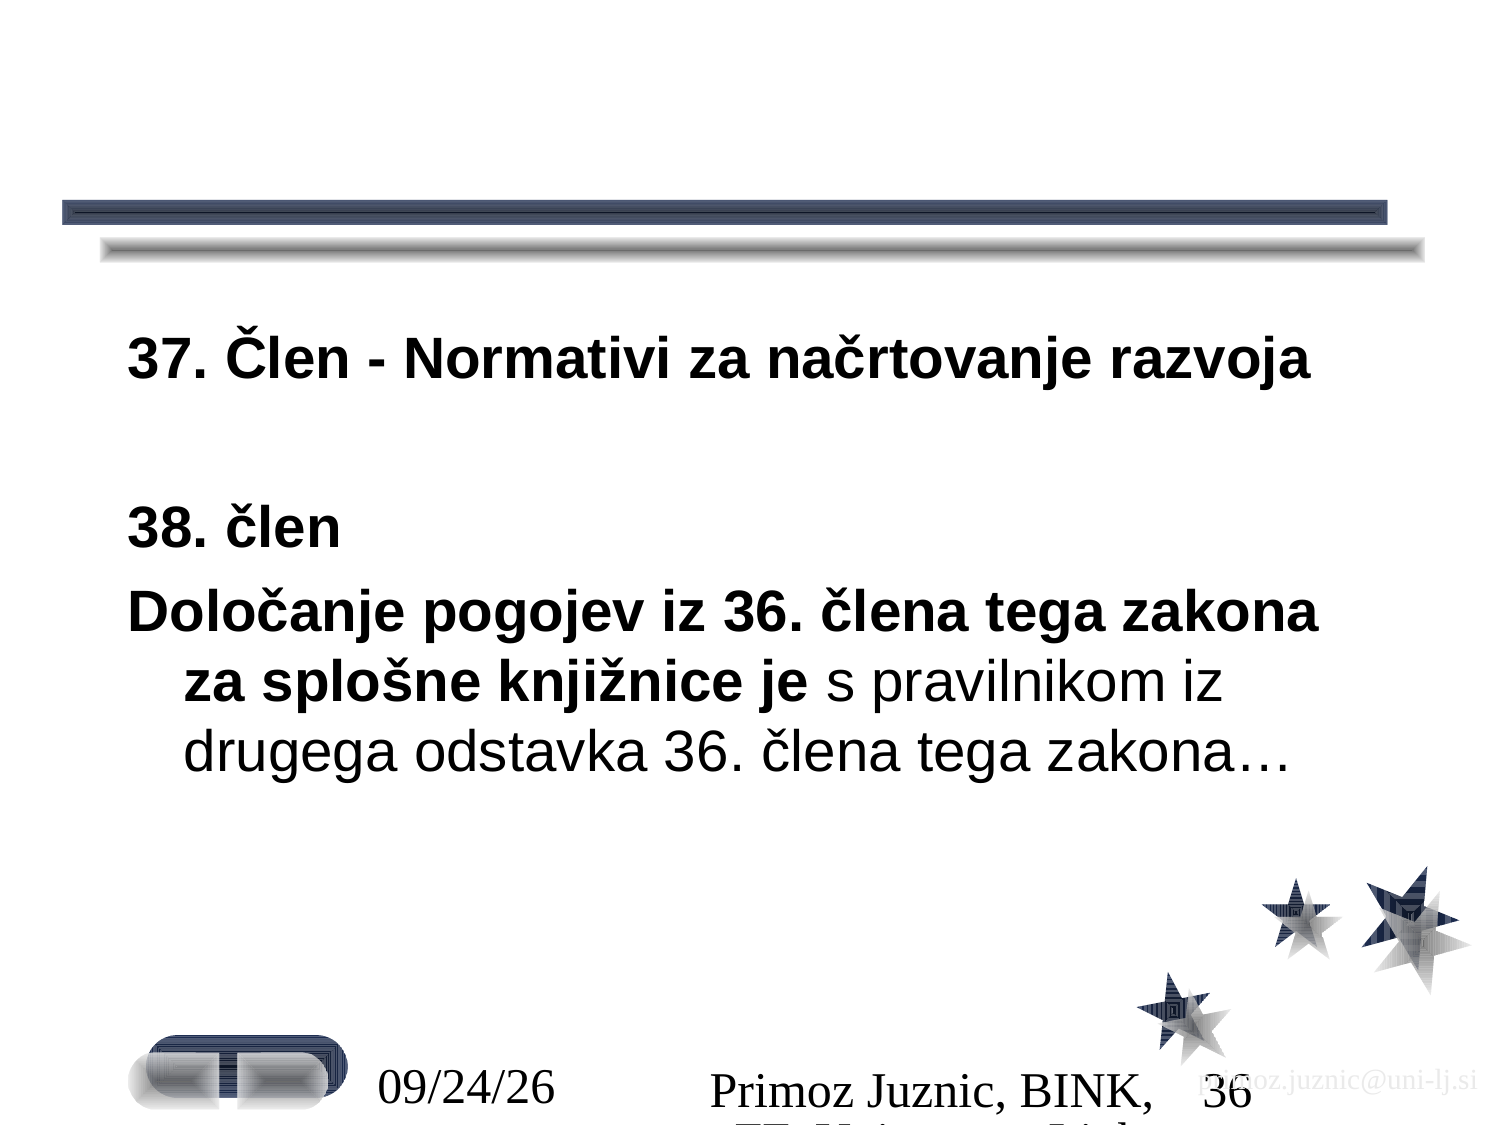

#
37. Člen - Normativi za načrtovanje razvoja
38. člen
Določanje pogojev iz 36. člena tega zakona za splošne knjižnice je s pravilnikom iz drugega odstavka 36. člena tega zakona…
Primoz Juznic, BINK, FF, Univerza v Ljubljani
36